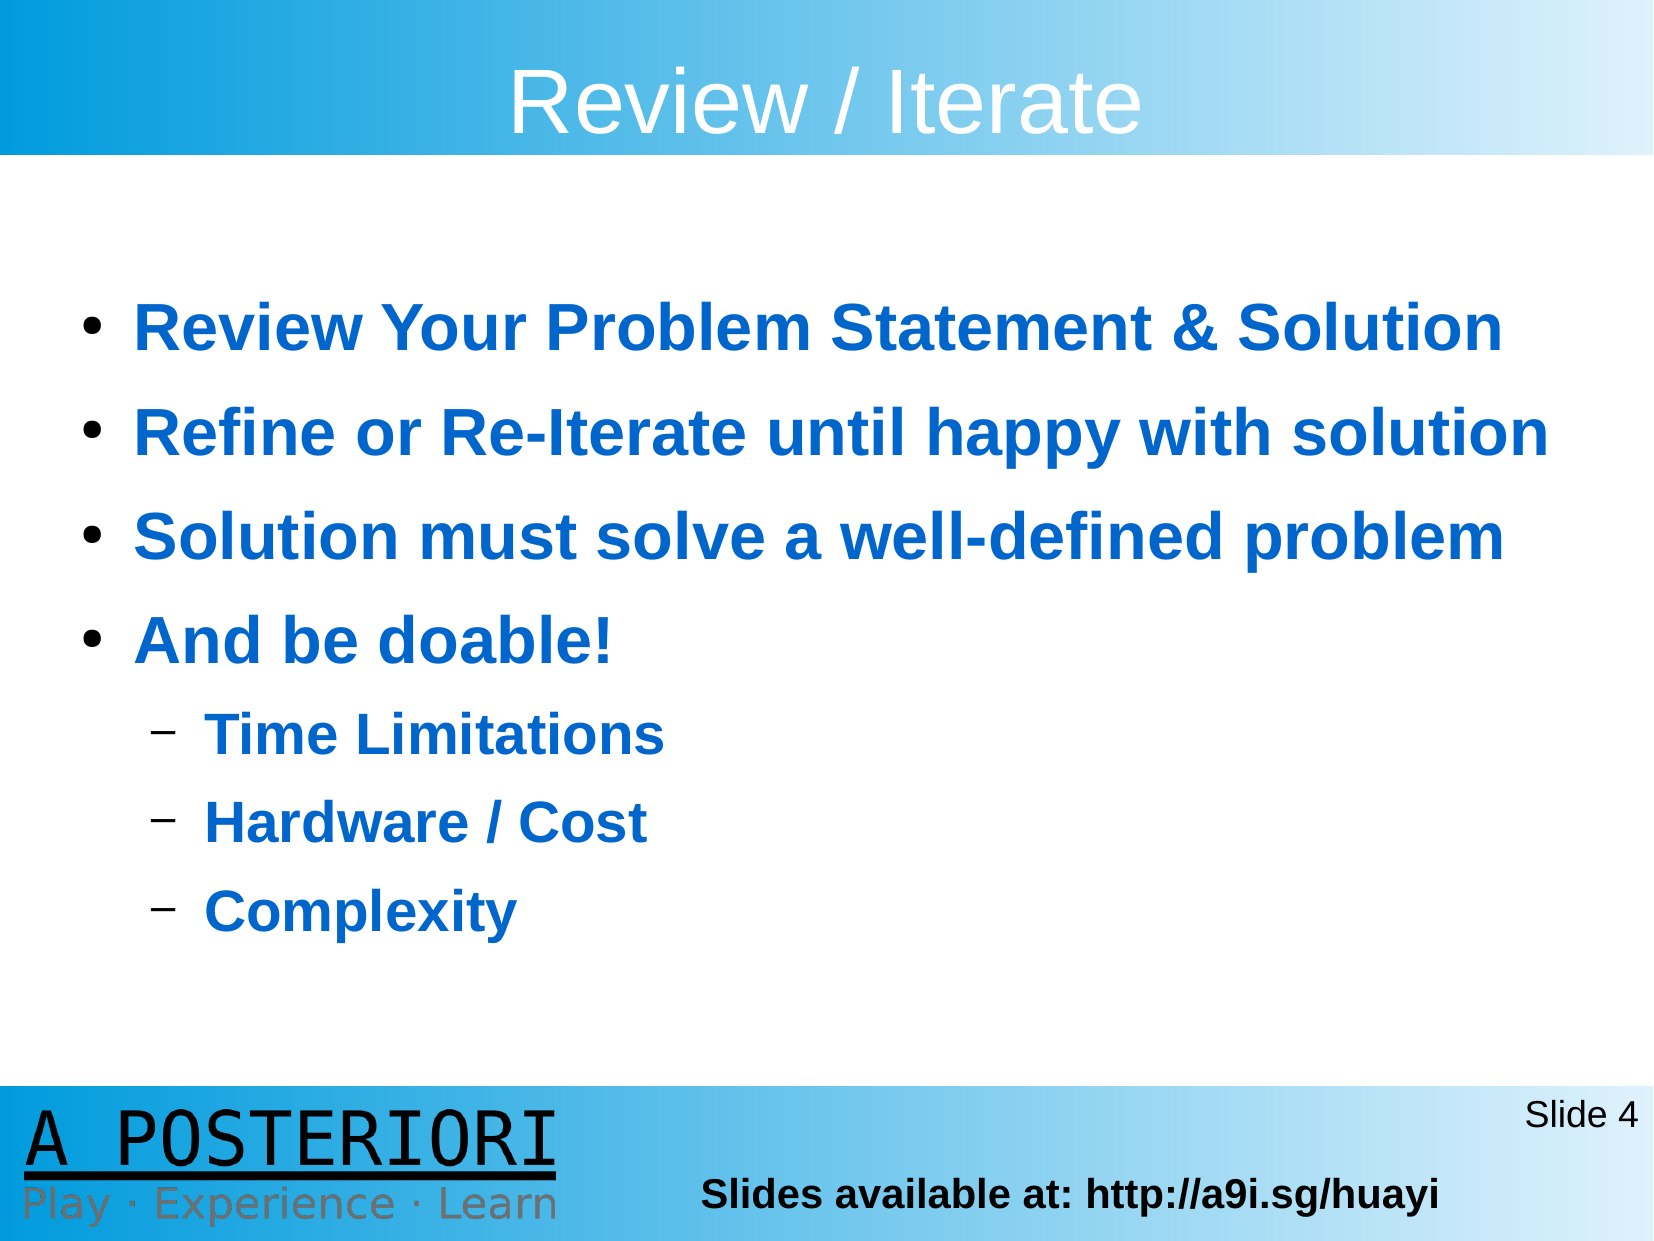

# Review / Iterate
Review Your Problem Statement & Solution
Refine or Re-Iterate until happy with solution
Solution must solve a well-defined problem
And be doable!
Time Limitations
Hardware / Cost
Complexity